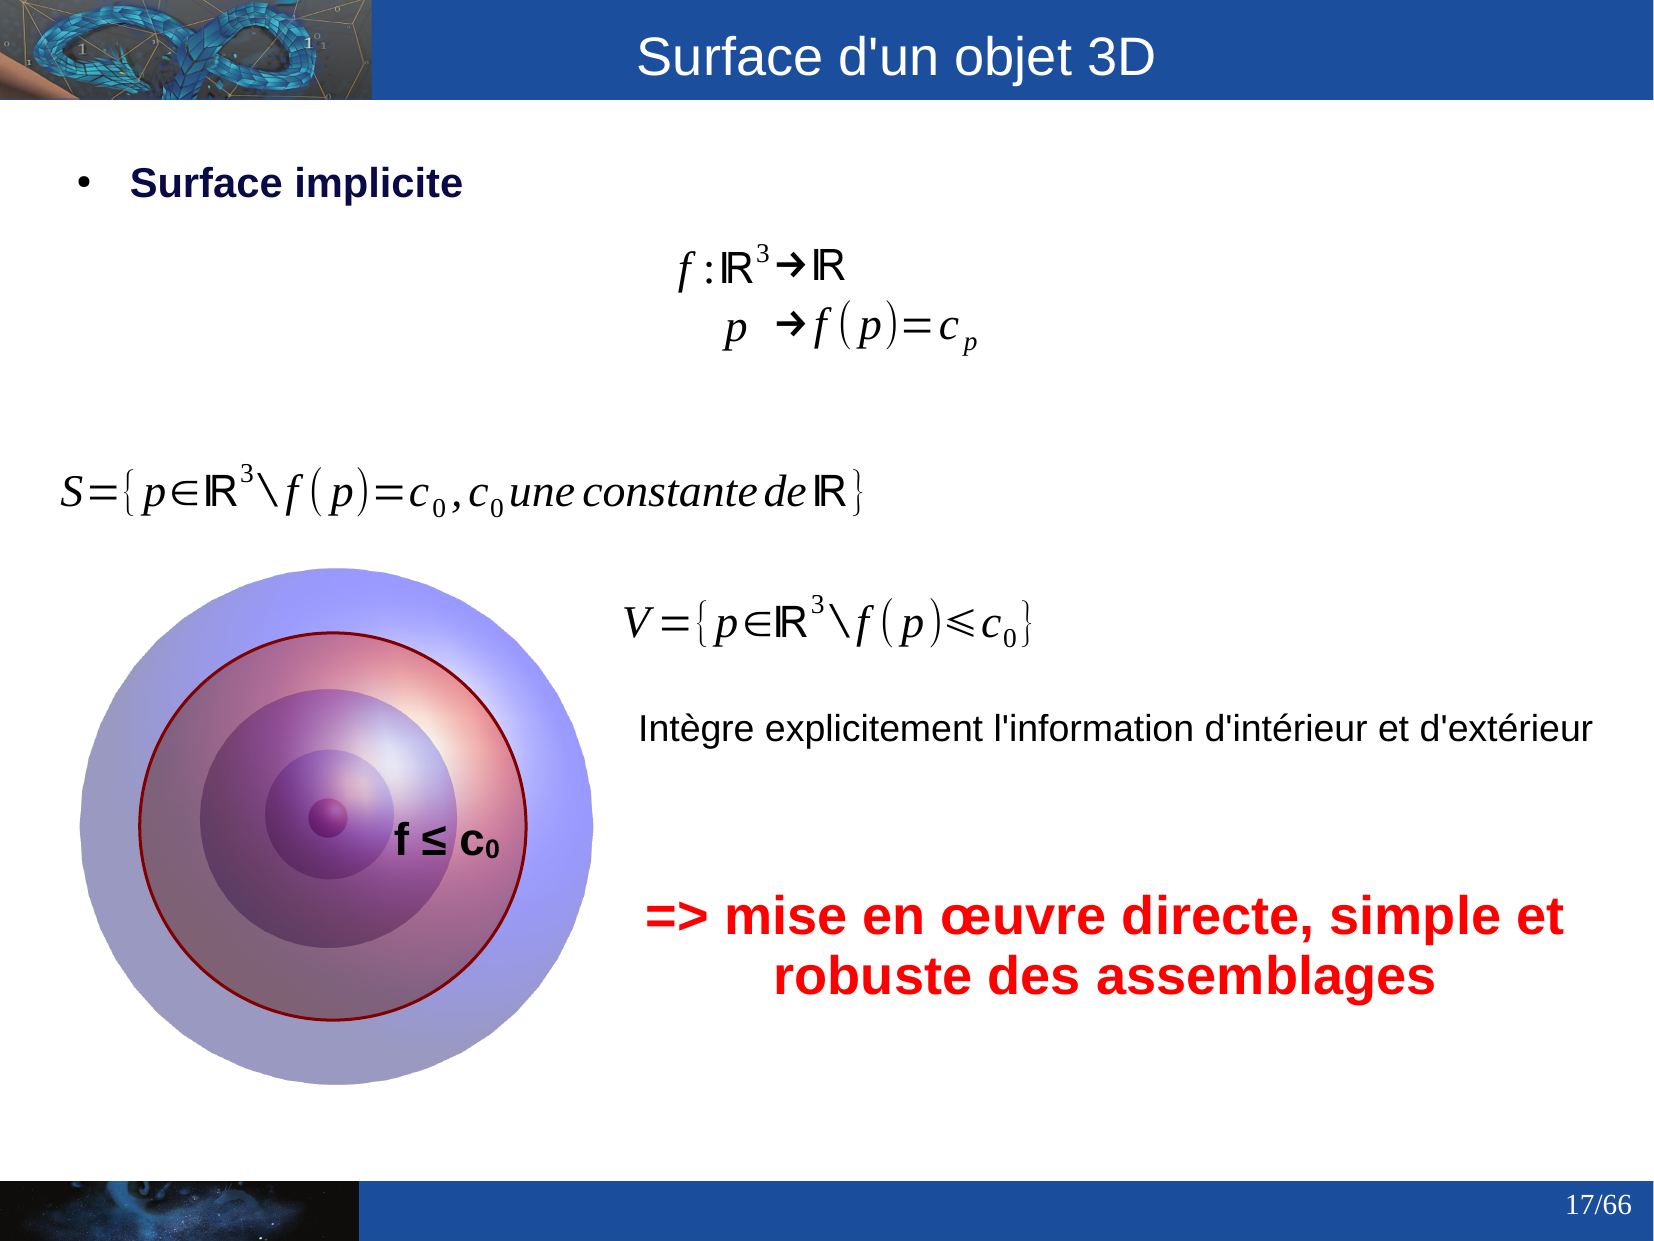

# Surface d'un objet 3D
Surface implicite
Intègre explicitement l'information d'intérieur et d'extérieur
f ≤ c0
=> mise en œuvre directe, simple et robuste des assemblages
17